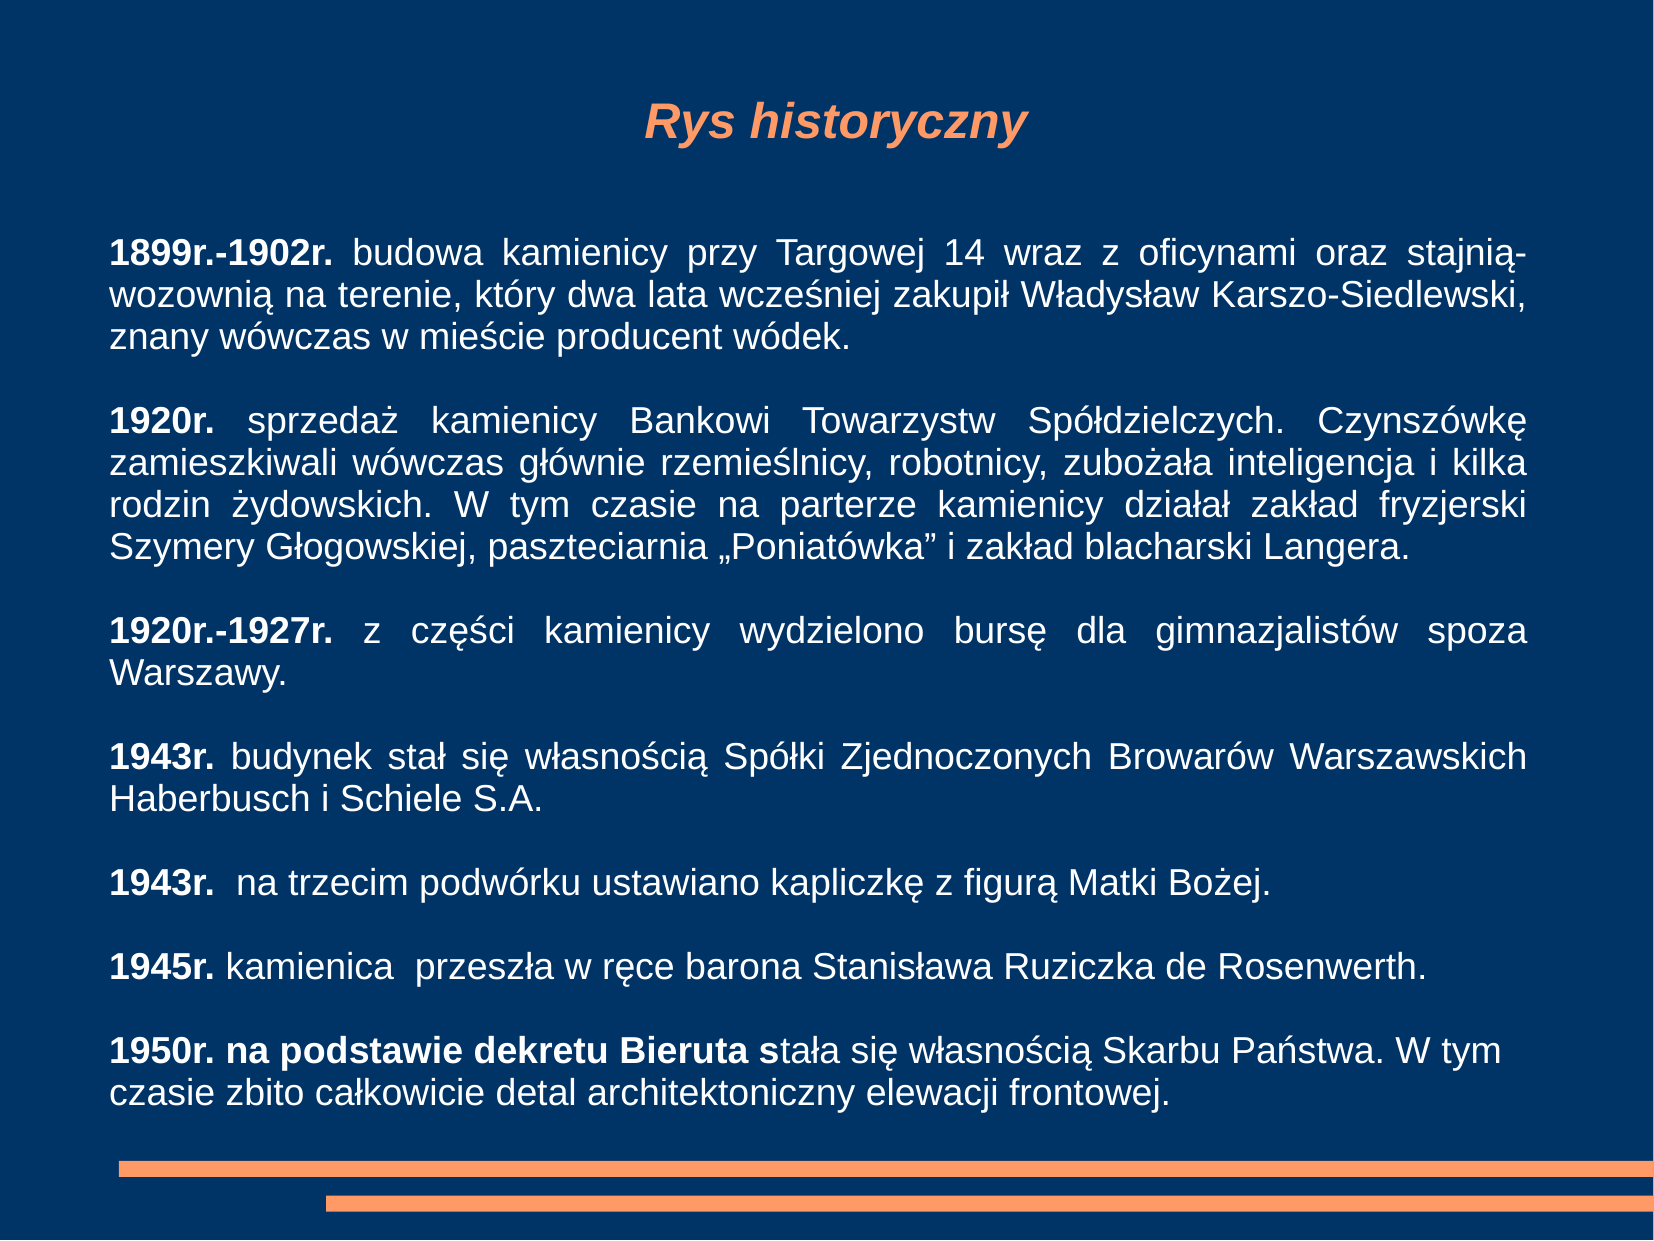

# Rys historyczny
1899r.-1902r. budowa kamienicy przy Targowej 14 wraz z oficynami oraz stajnią-wozownią na terenie, który dwa lata wcześniej zakupił Władysław Karszo-Siedlewski, znany wówczas w mieście producent wódek.
1920r. sprzedaż kamienicy Bankowi Towarzystw Spółdzielczych. Czynszówkę zamieszkiwali wówczas głównie rzemieślnicy, robotnicy, zubożała inteligencja i kilka rodzin żydowskich. W tym czasie na parterze kamienicy działał zakład fryzjerski Szymery Głogowskiej, paszteciarnia „Poniatówka” i zakład blacharski Langera.
1920r.-1927r. z części kamienicy wydzielono bursę dla gimnazjalistów spoza Warszawy.
1943r. budynek stał się własnością Spółki Zjednoczonych Browarów Warszawskich Haberbusch i Schiele S.A.
1943r. na trzecim podwórku ustawiano kapliczkę z figurą Matki Bożej.
1945r. kamienica przeszła w ręce barona Stanisława Ruziczka de Rosenwerth.
1950r. na podstawie dekretu Bieruta stała się własnością Skarbu Państwa. W tym czasie zbito całkowicie detal architektoniczny elewacji frontowej.